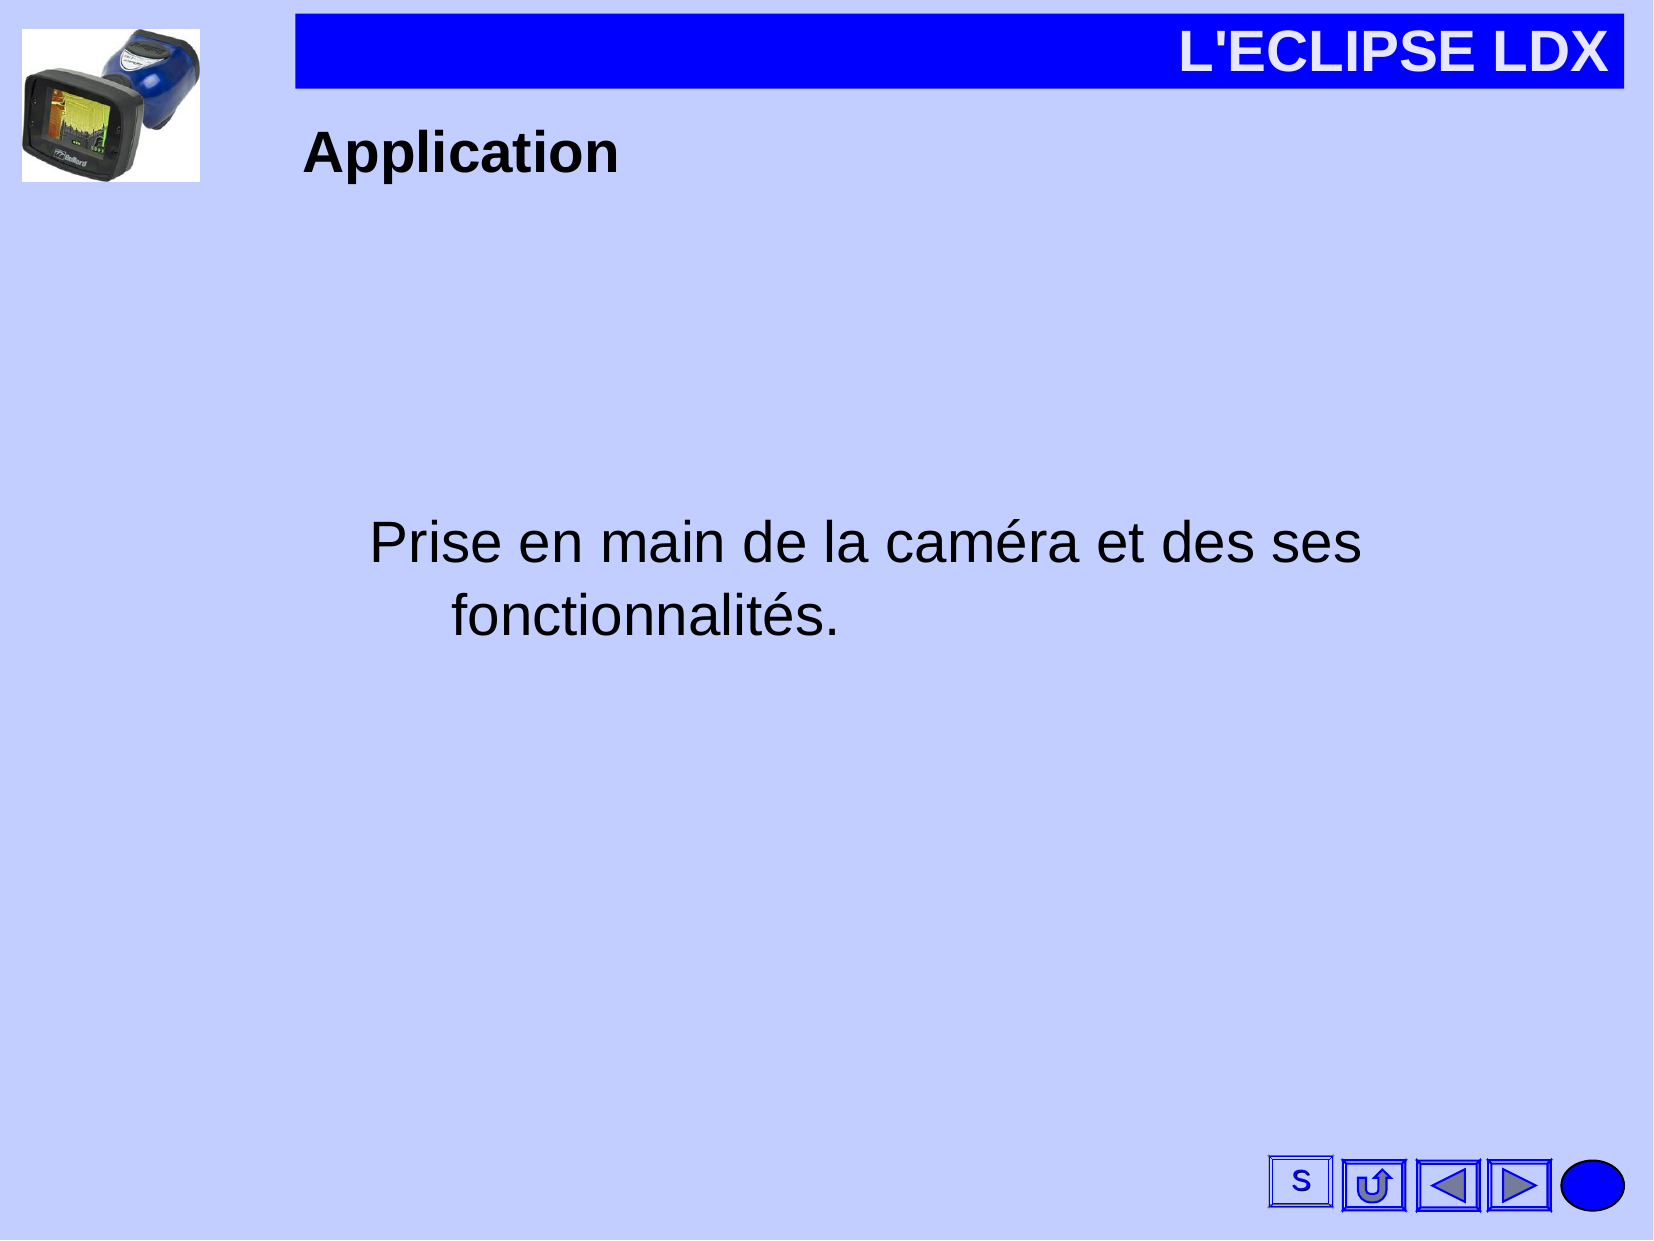

L'ECLIPSE LDX
Application
# Prise en main de la caméra et des ses fonctionnalités.